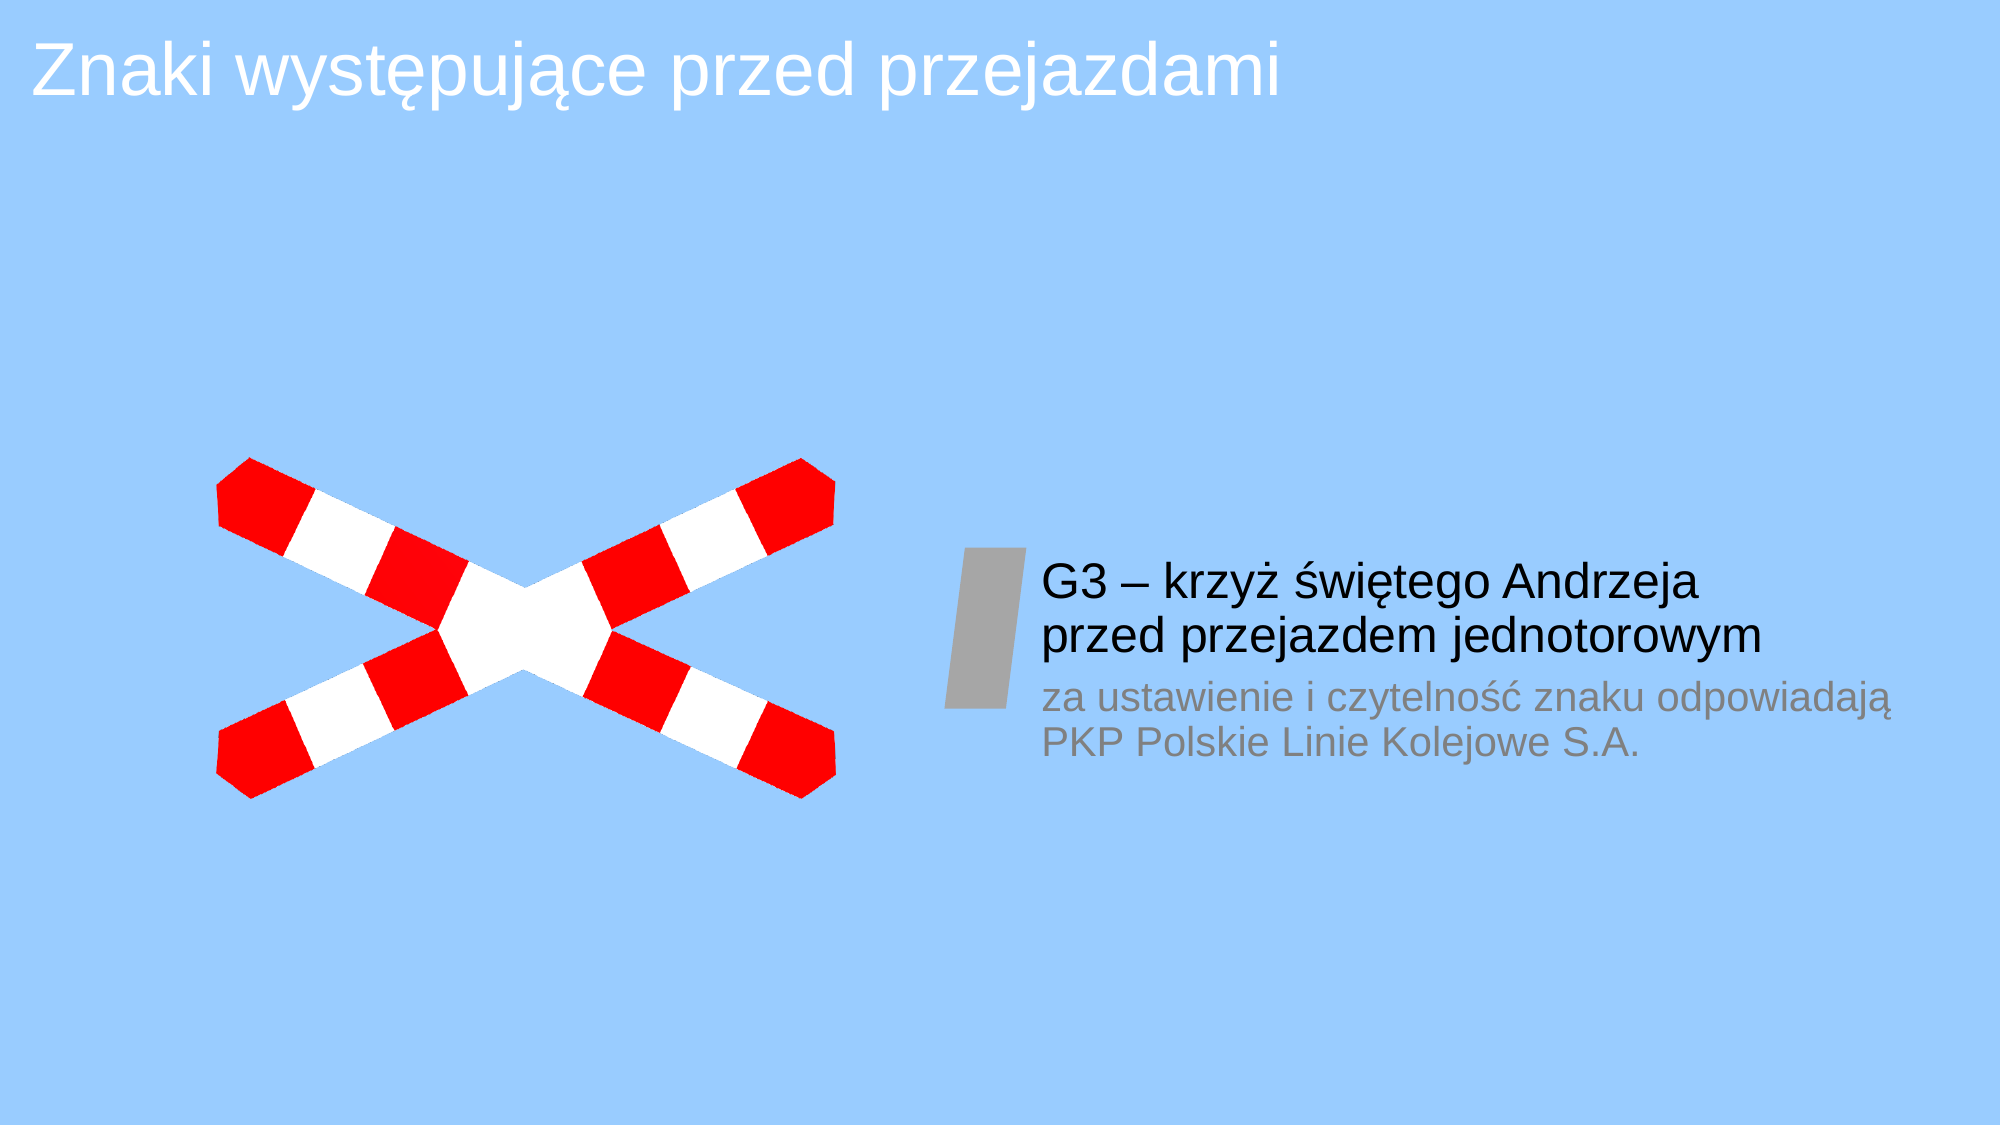

# Znaki występujące przed przejazdami
G3 – krzyż świętego Andrzeja
przed przejazdem jednotorowym
za ustawienie i czytelność znaku odpowiadają
PKP Polskie Linie Kolejowe S.A.